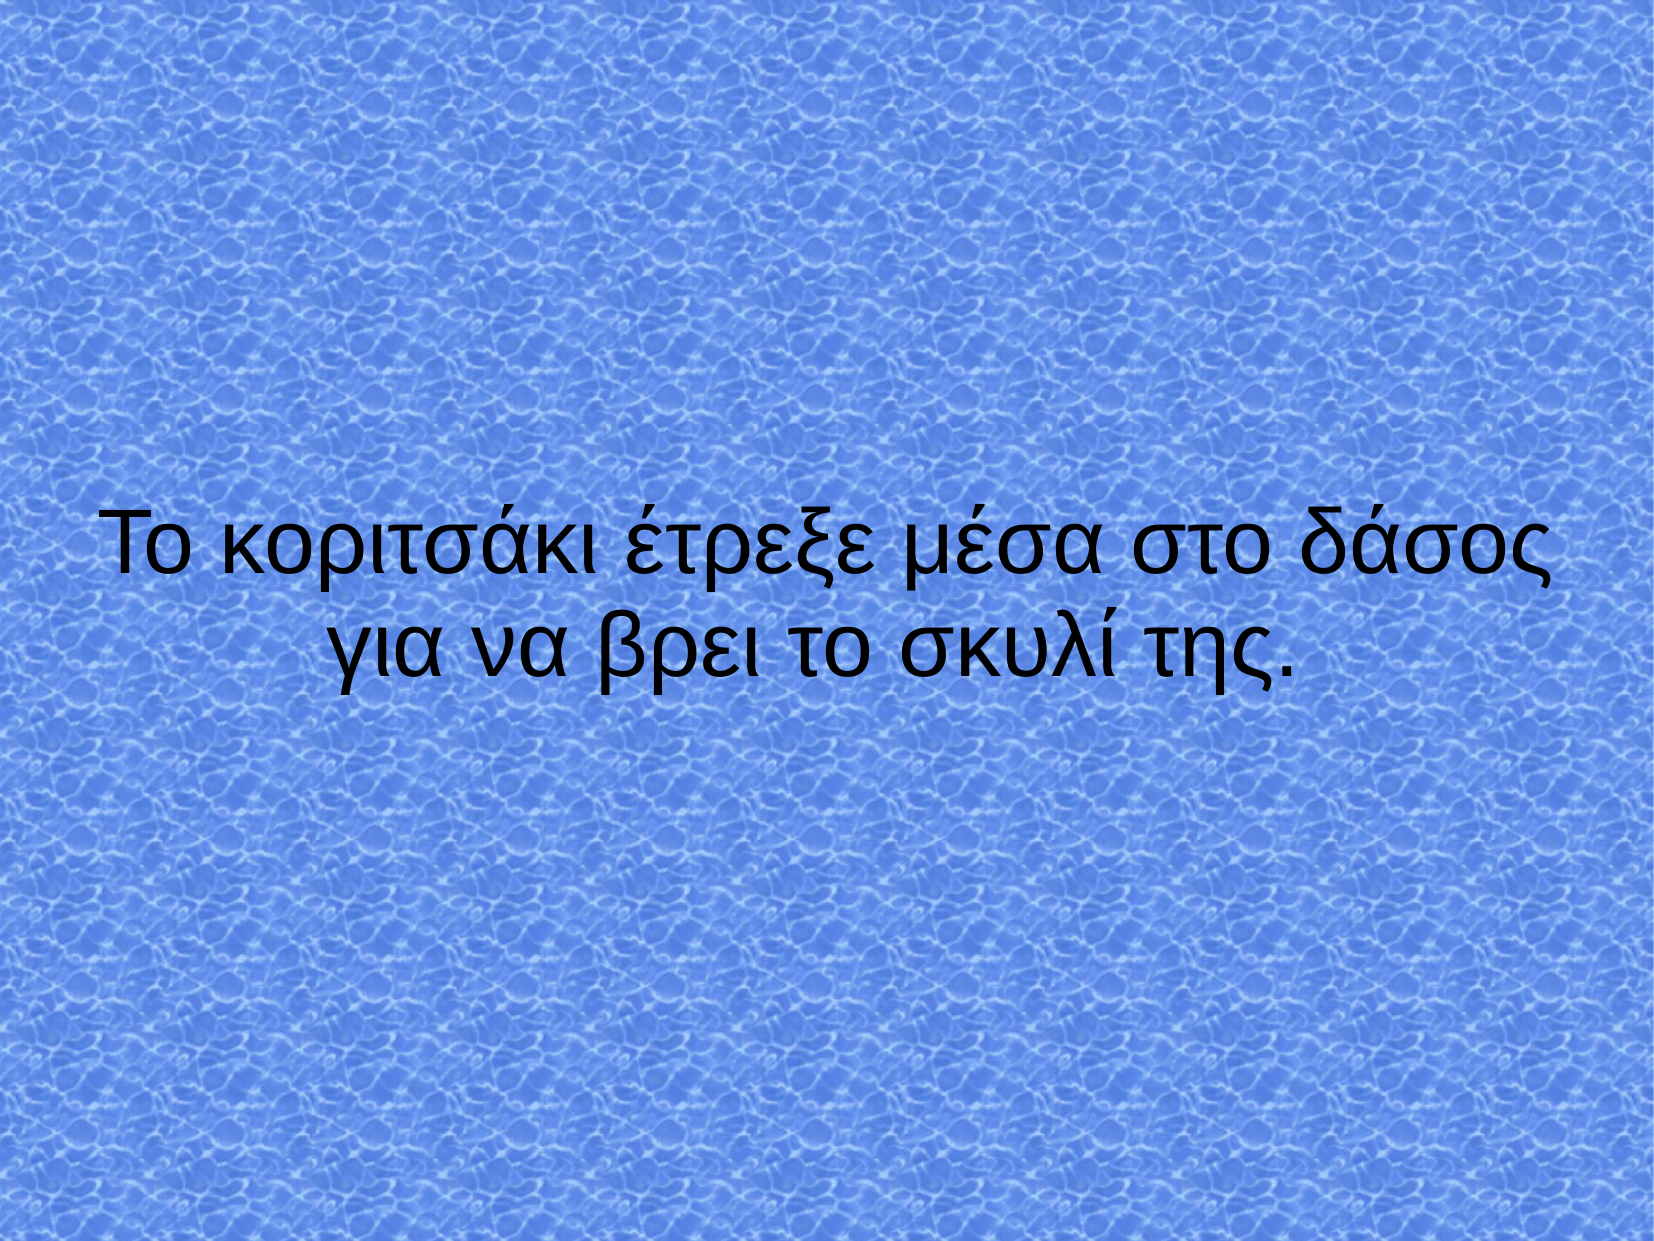

# Το κοριτσάκι έτρεξε μέσα στο δάσος για να βρει το σκυλί της.